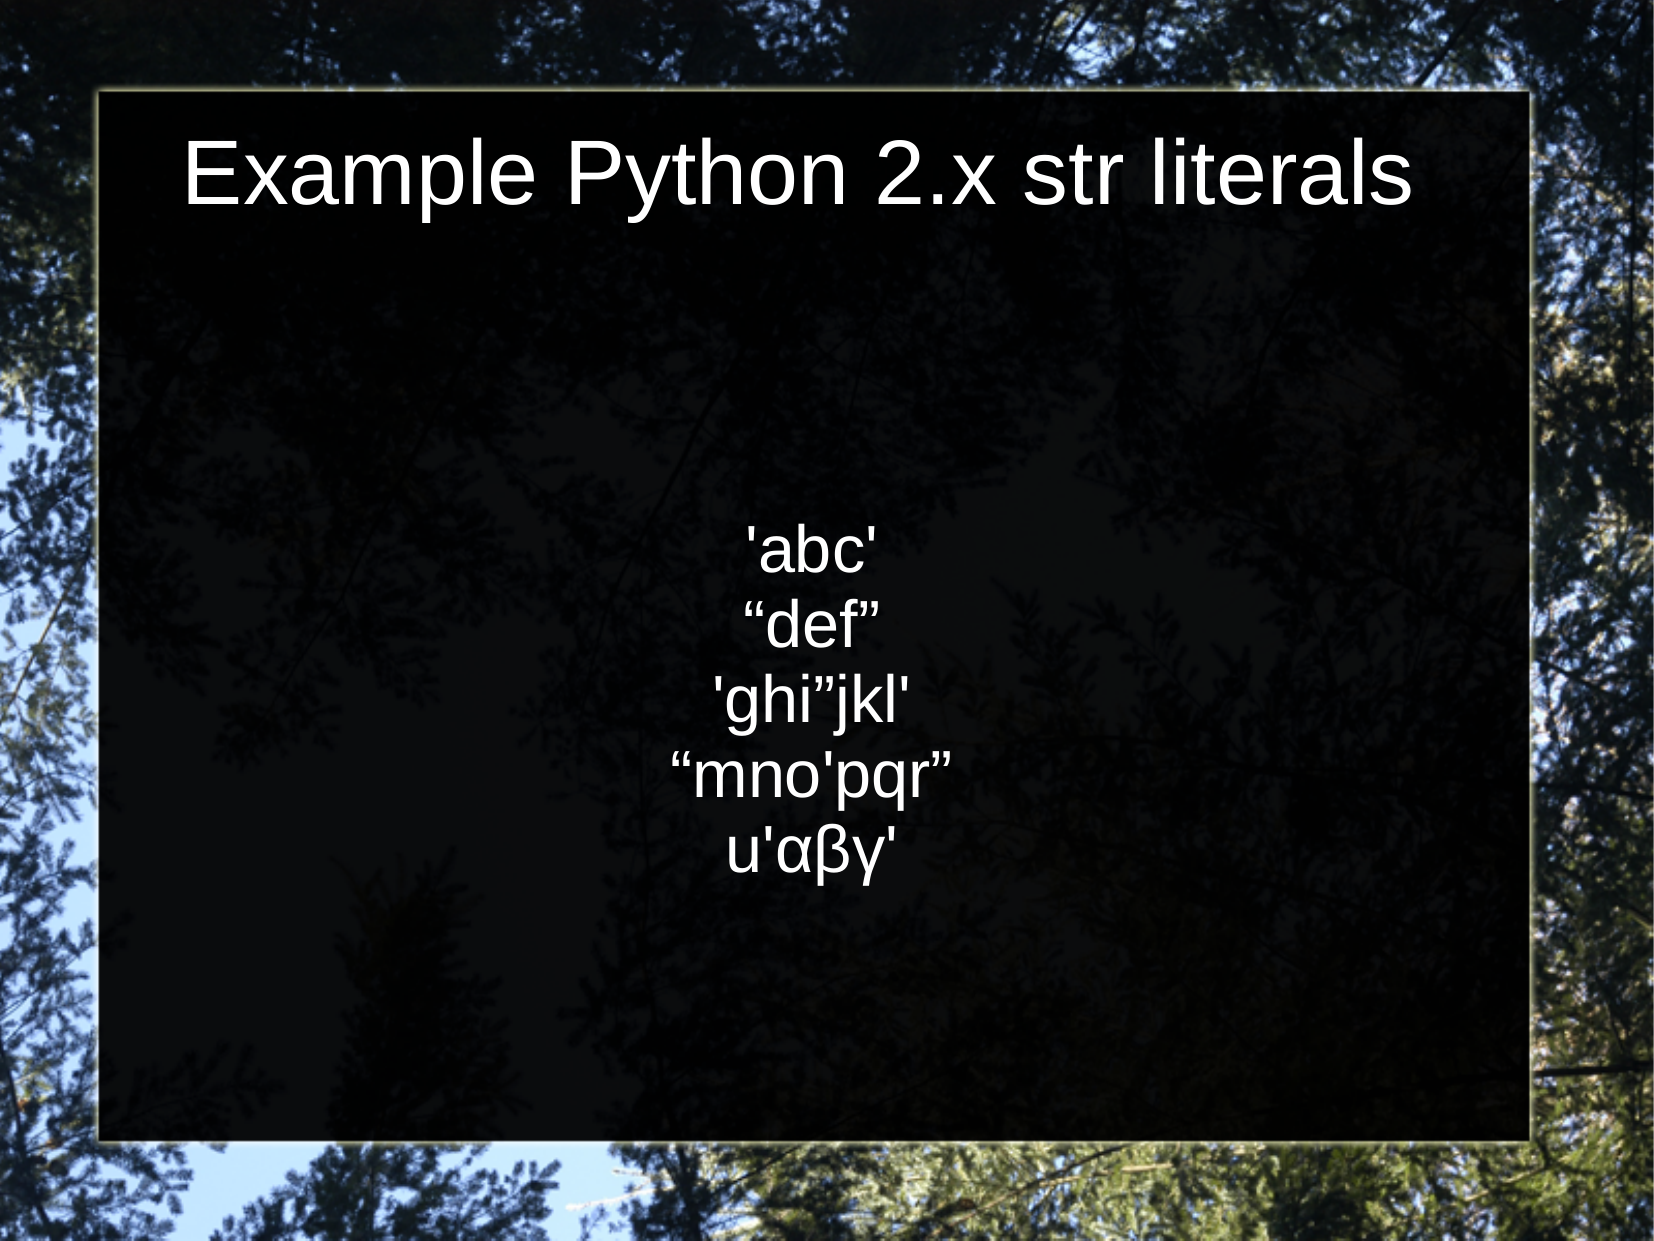

# Example Python 2.x str literals
'abc'
“def”
'ghi”jkl'
“mno'pqr”
u'αβγ'